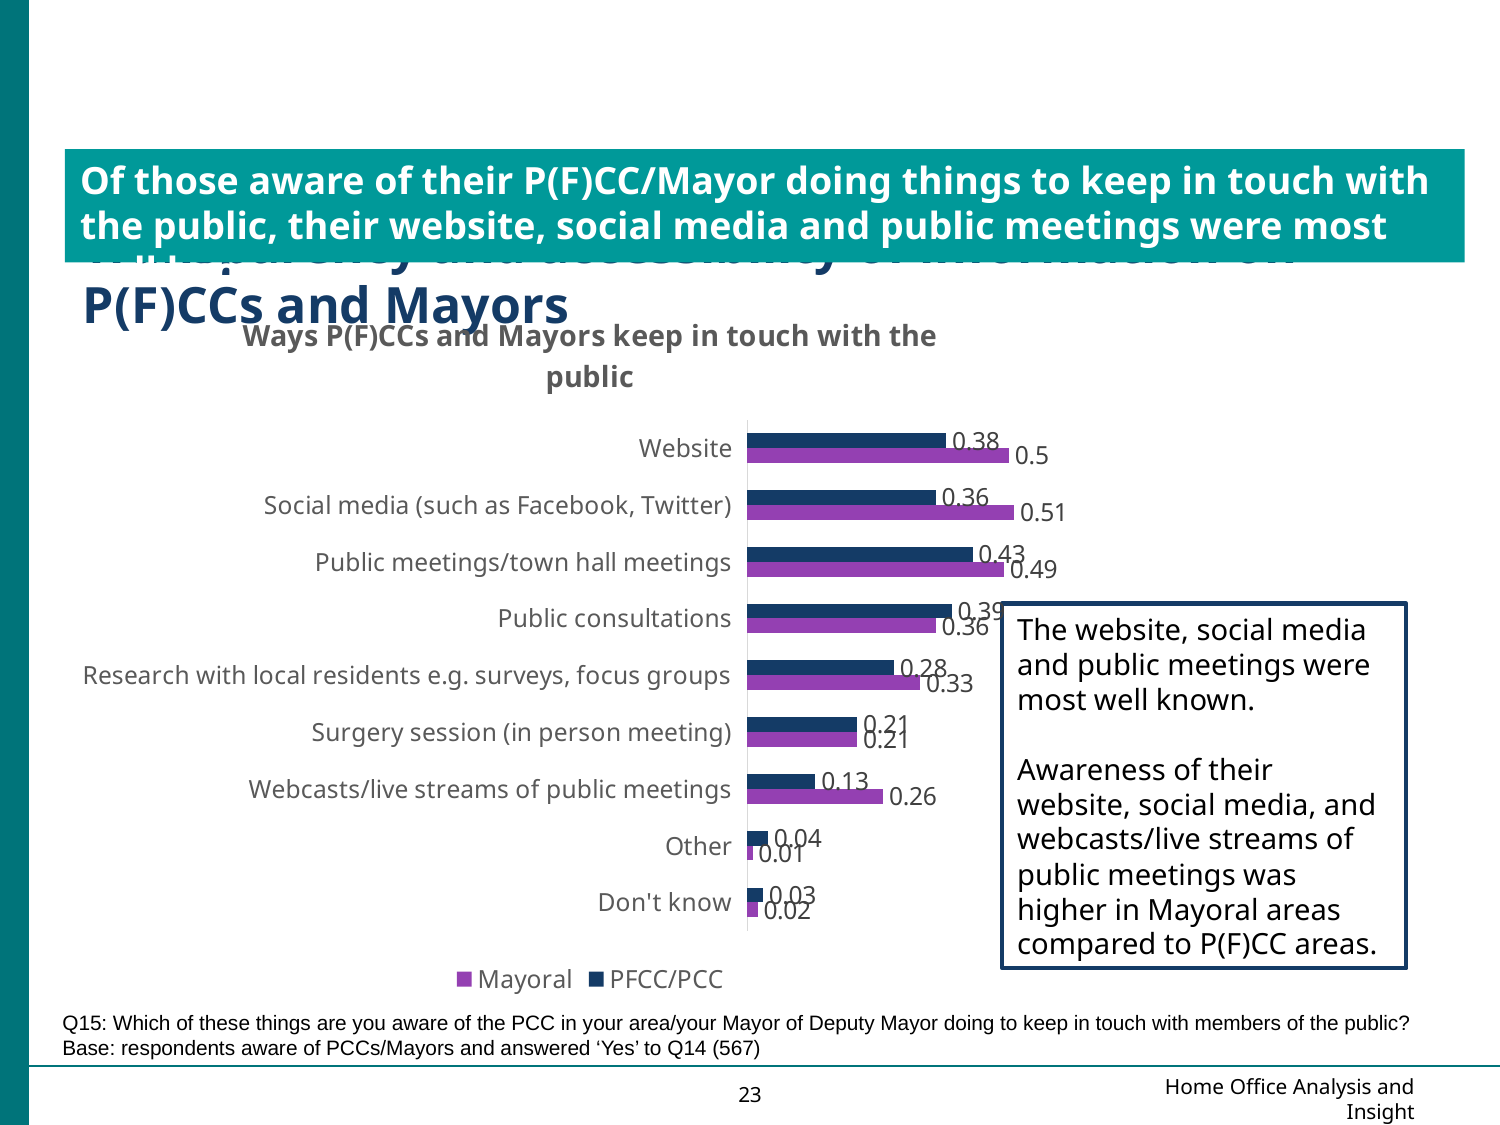

Of those aware of their P(F)CC/Mayor doing things to keep in touch with the public, their website, social media and public meetings were most well known.
# Transparency and accessibility of information on P(F)CCs and Mayors
### Chart: Ways P(F)CCs and Mayors keep in touch with the public
| Category | PFCC/PCC | Mayoral |
|---|---|---|
| Website | 0.38 | 0.5 |
| Social media (such as Facebook, Twitter) | 0.36 | 0.51 |
| Public meetings/town hall meetings | 0.43 | 0.49 |
| Public consultations | 0.39 | 0.36 |
| Research with local residents e.g. surveys, focus groups | 0.28 | 0.33 |
| Surgery session (in person meeting) | 0.21 | 0.21 |
| Webcasts/live streams of public meetings | 0.13 | 0.26 |
| Other | 0.04 | 0.01 |
| Don't know | 0.03 | 0.02 |The website, social media and public meetings were most well known.
Awareness of their website, social media, and webcasts/live streams of public meetings was higher in Mayoral areas compared to P(F)CC areas.
Q15: Which of these things are you aware of the PCC in your area/your Mayor of Deputy Mayor doing to keep in touch with members of the public? Base: respondents aware of PCCs/Mayors and answered ‘Yes’ to Q14 (567)